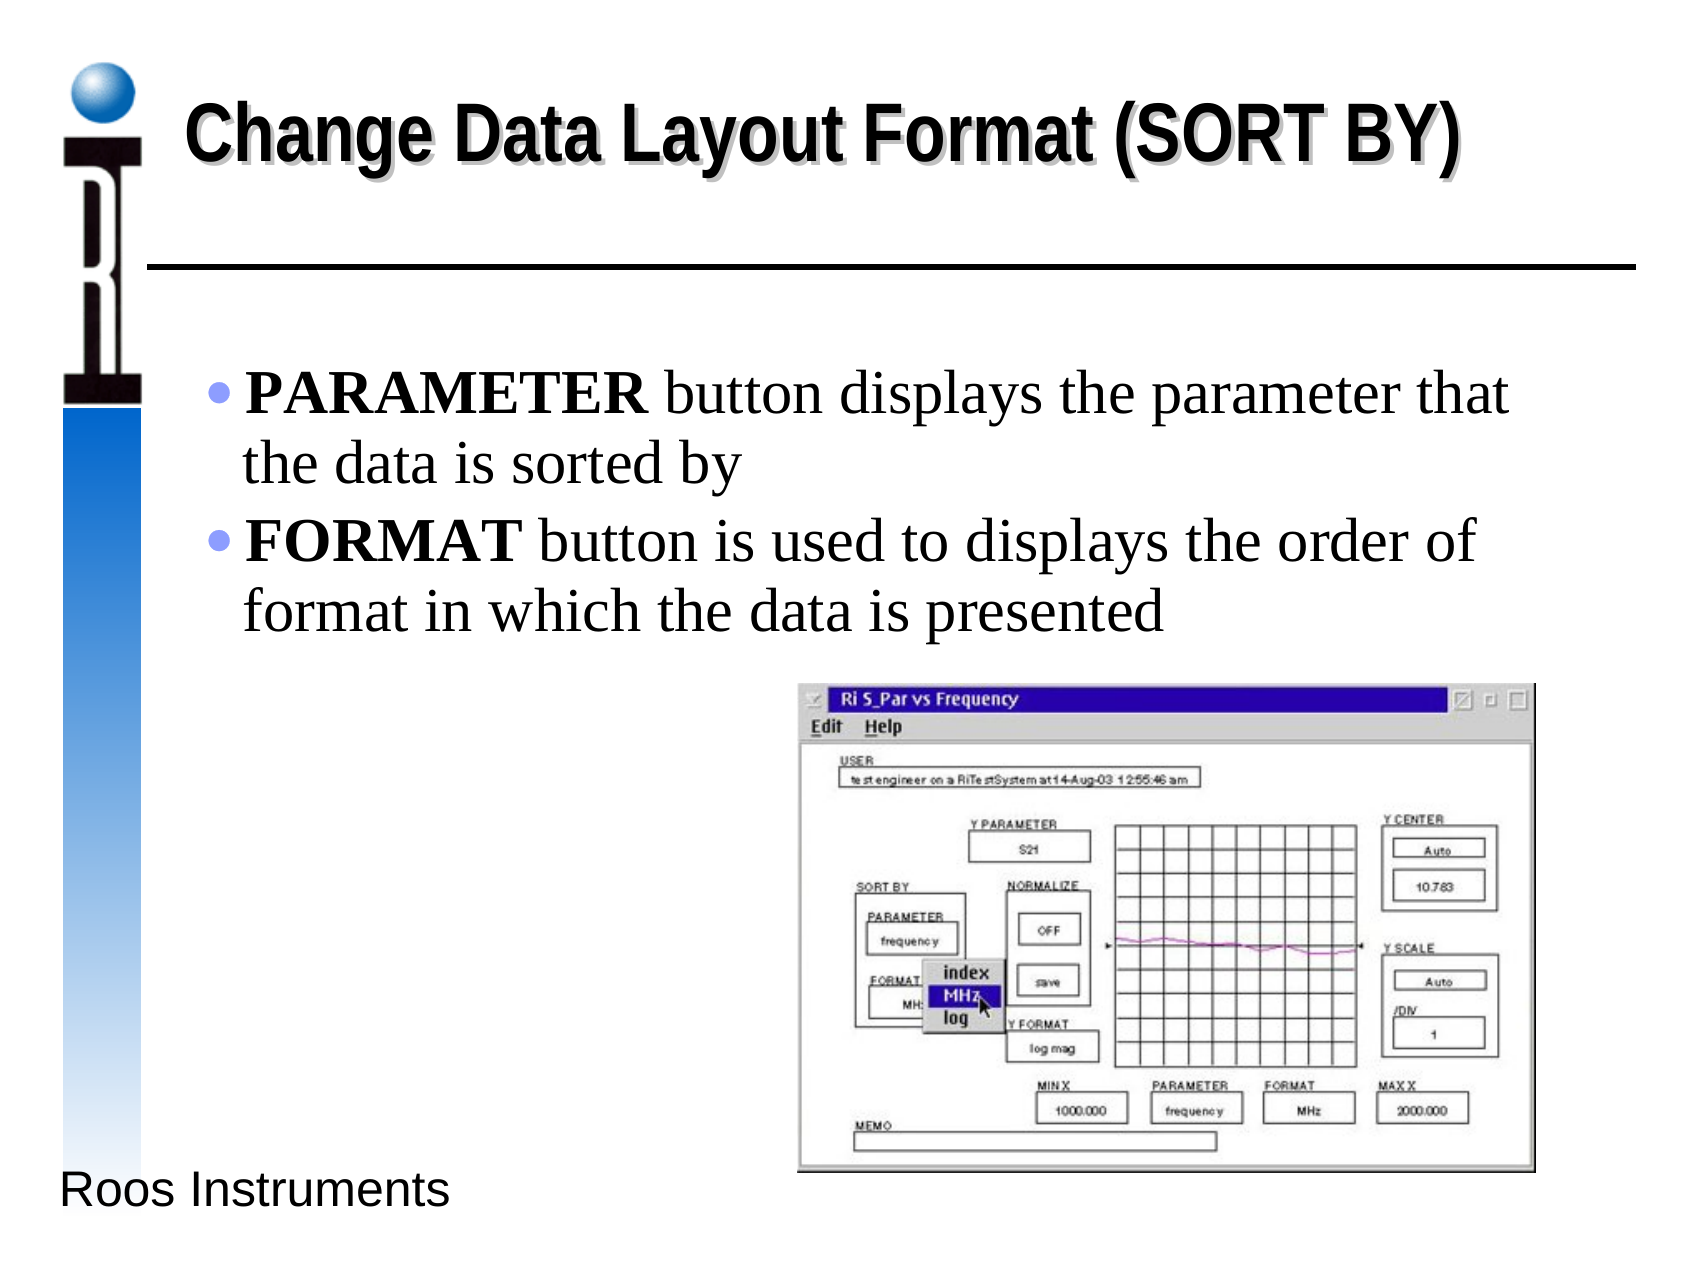

Change Data Layout Format (SORT BY)
PARAMETER button displays the parameter that the data is sorted by
FORMAT button is used to displays the order of format in which the data is presented